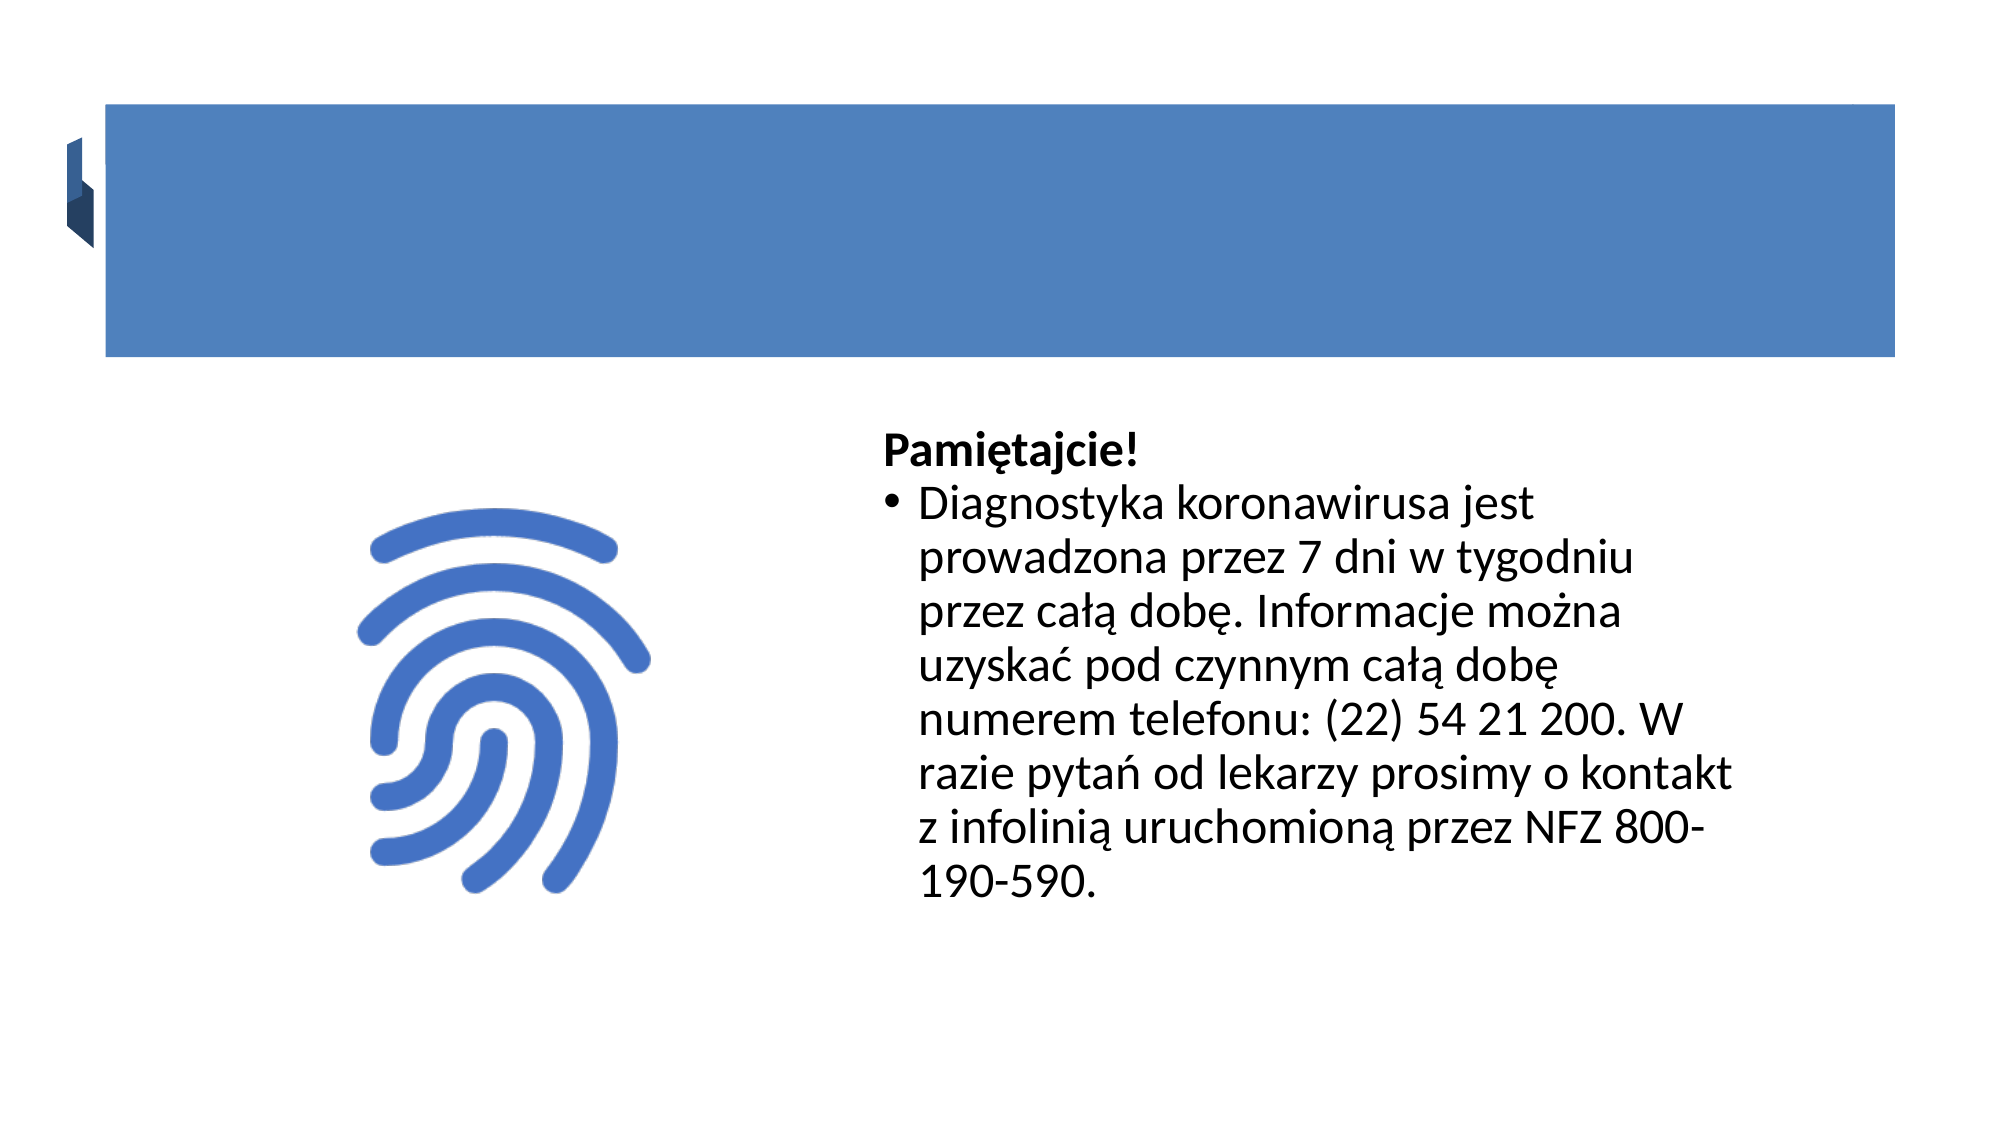

Pamiętajcie!
Diagnostyka koronawirusa jest prowadzona przez 7 dni w tygodniu przez całą dobę. Informacje można uzyskać pod czynnym całą dobę numerem telefonu: (22) 54 21 200. W razie pytań od lekarzy prosimy o kontakt z infolinią uruchomioną przez NFZ 800-190-590.